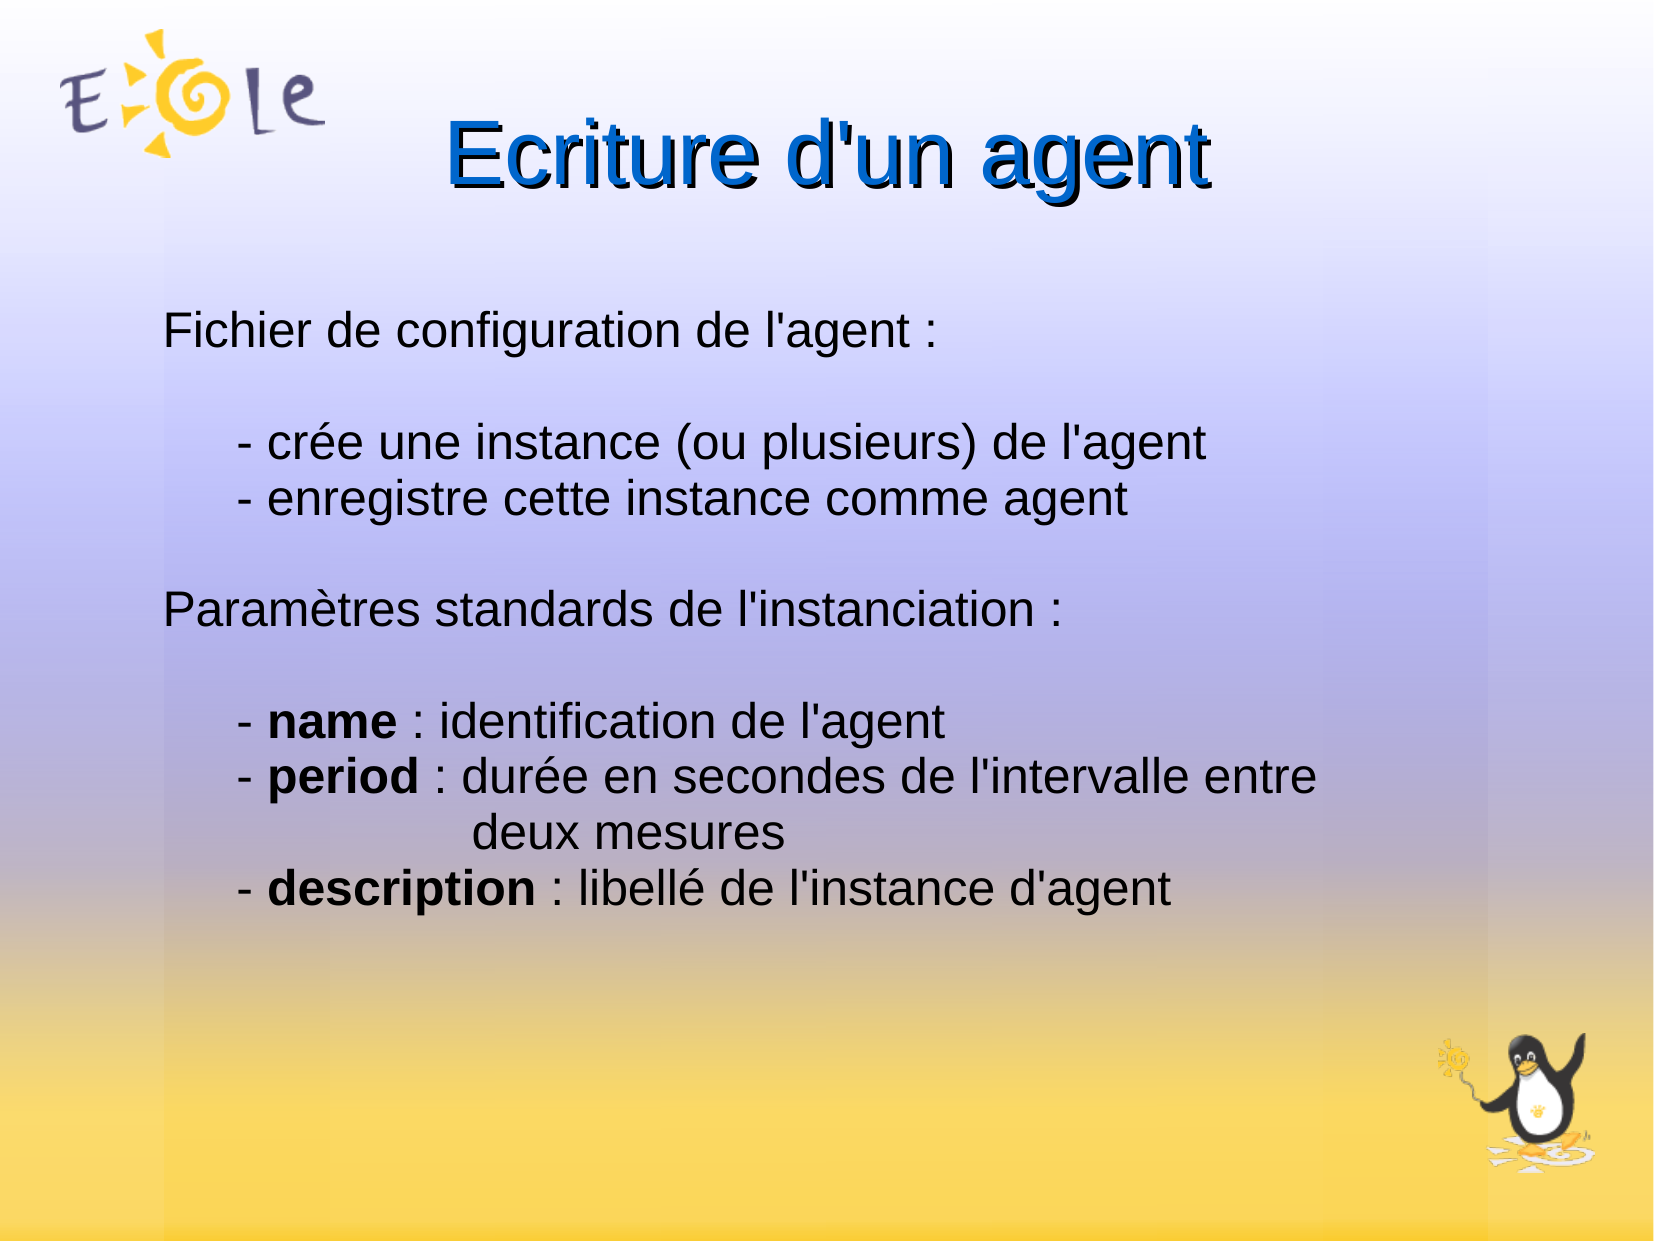

# Ecriture d'un agent
Fichier de configuration de l'agent :
	- crée une instance (ou plusieurs) de l'agent
	- enregistre cette instance comme agent
Paramètres standards de l'instanciation :
	- name : identification de l'agent
	- period : durée en secondes de l'intervalle entre 							 deux mesures
	- description : libellé de l'instance d'agent